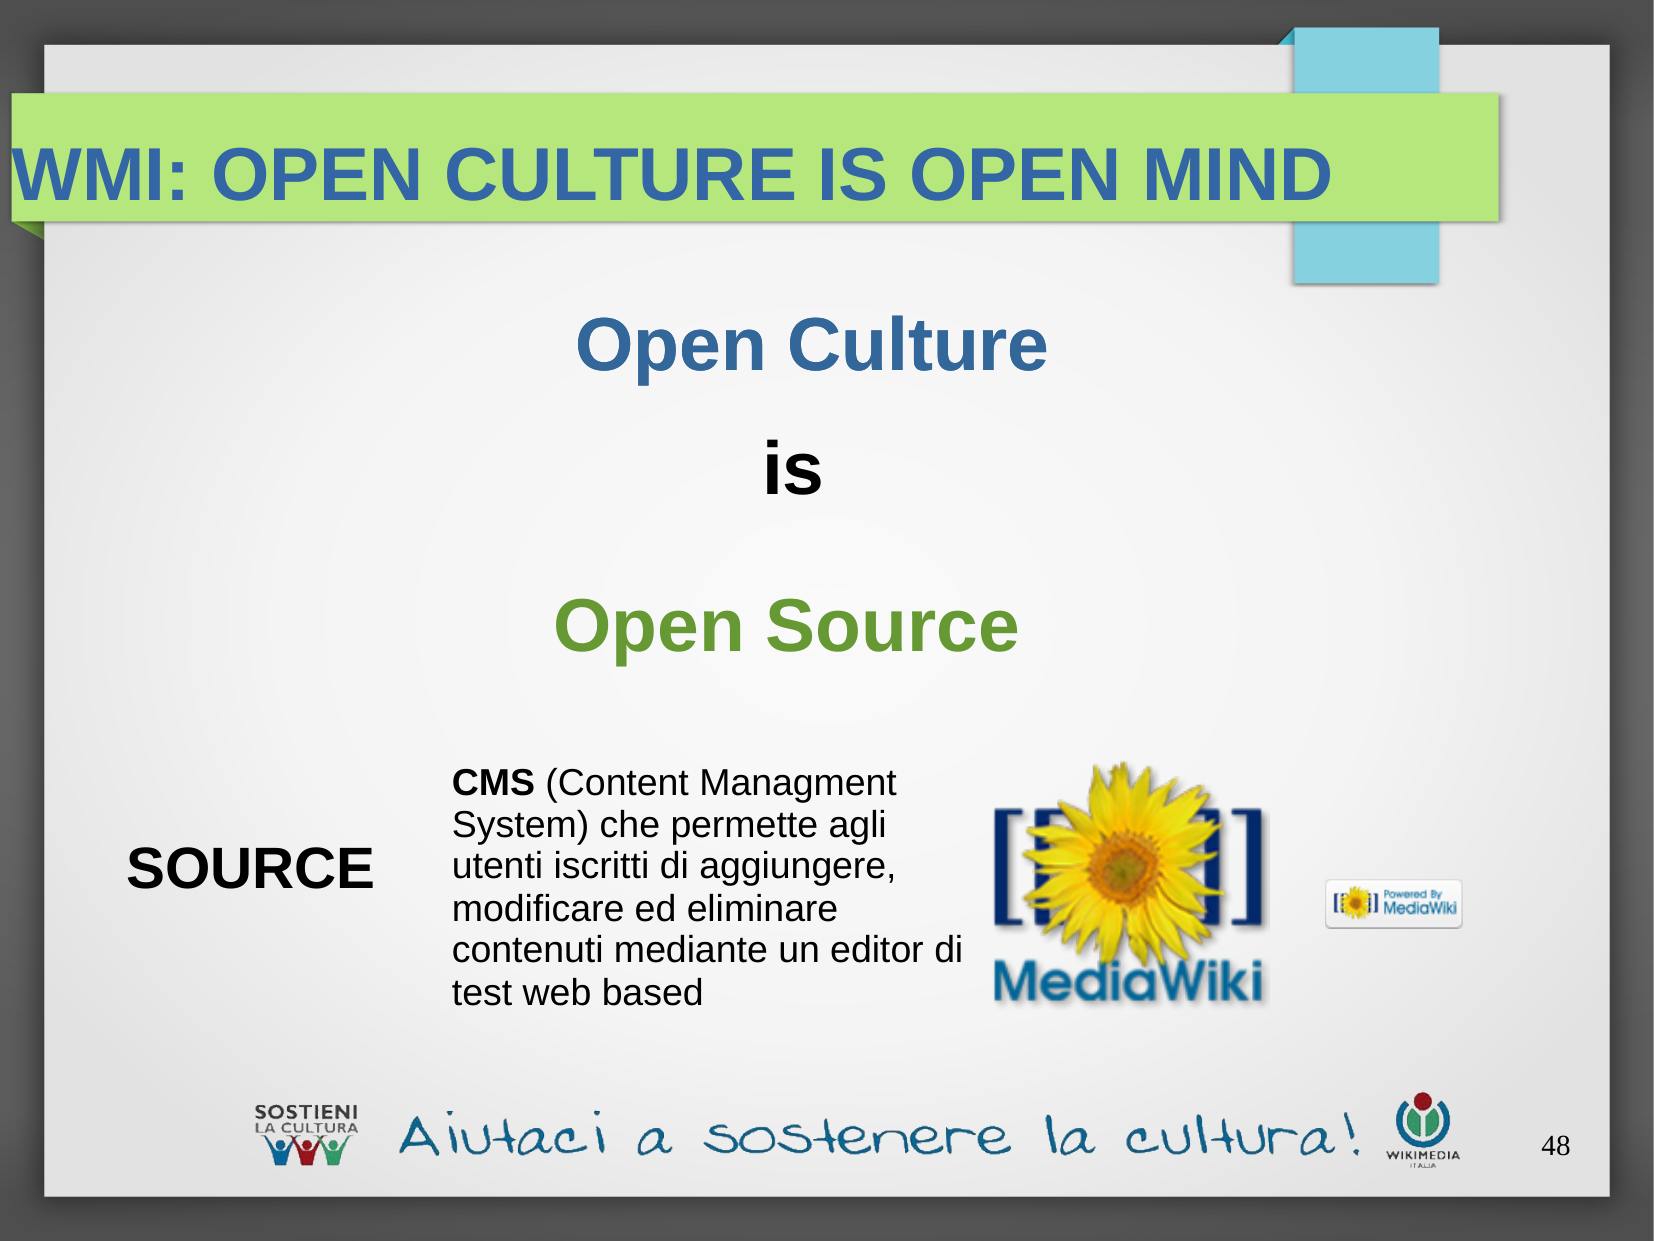

WMI: OPEN CULTURE IS OPEN MIND
Open Culture
Open Culture
is
Open Source
#
CMS (Content Managment System) che permette agli utenti iscritti di aggiungere, modificare ed eliminare contenuti mediante un editor di test web based
SOURCE
48